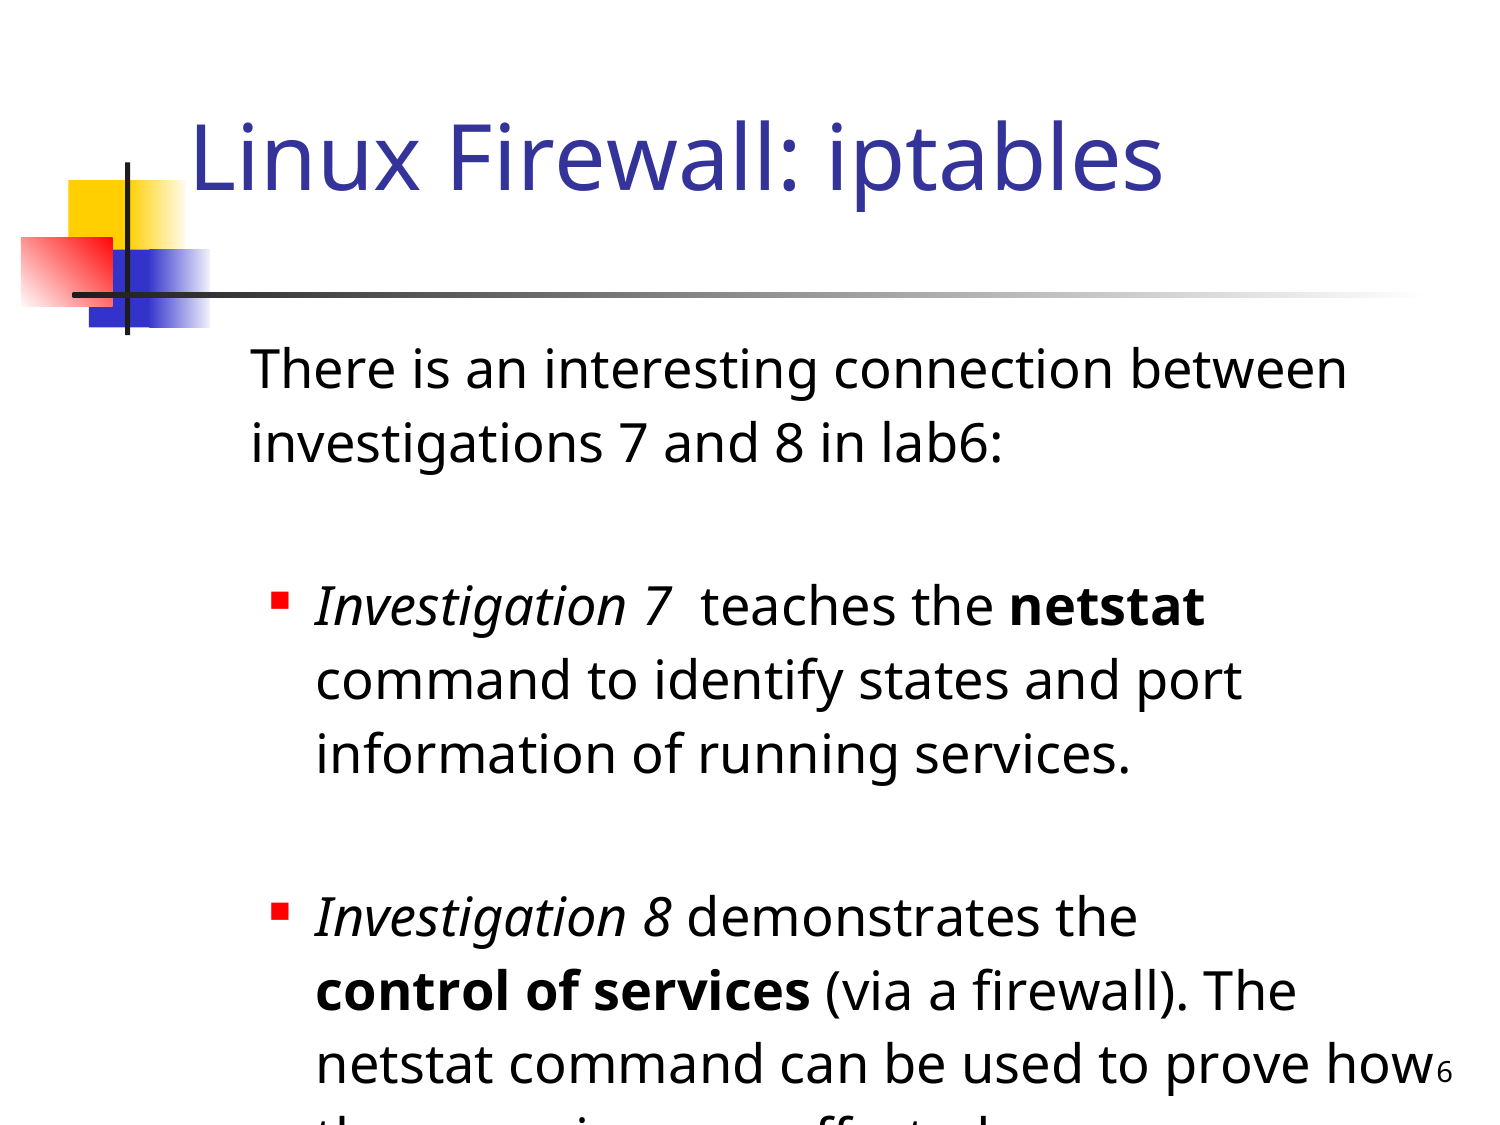

# Linux Firewall: iptables
There is an interesting connection between investigations 7 and 8 in lab6:
Investigation 7 teaches the netstat command to identify states and port information of running services.
Investigation 8 demonstrates the
control of services (via a firewall). The netstat command can be used to prove how these services are affected.
6